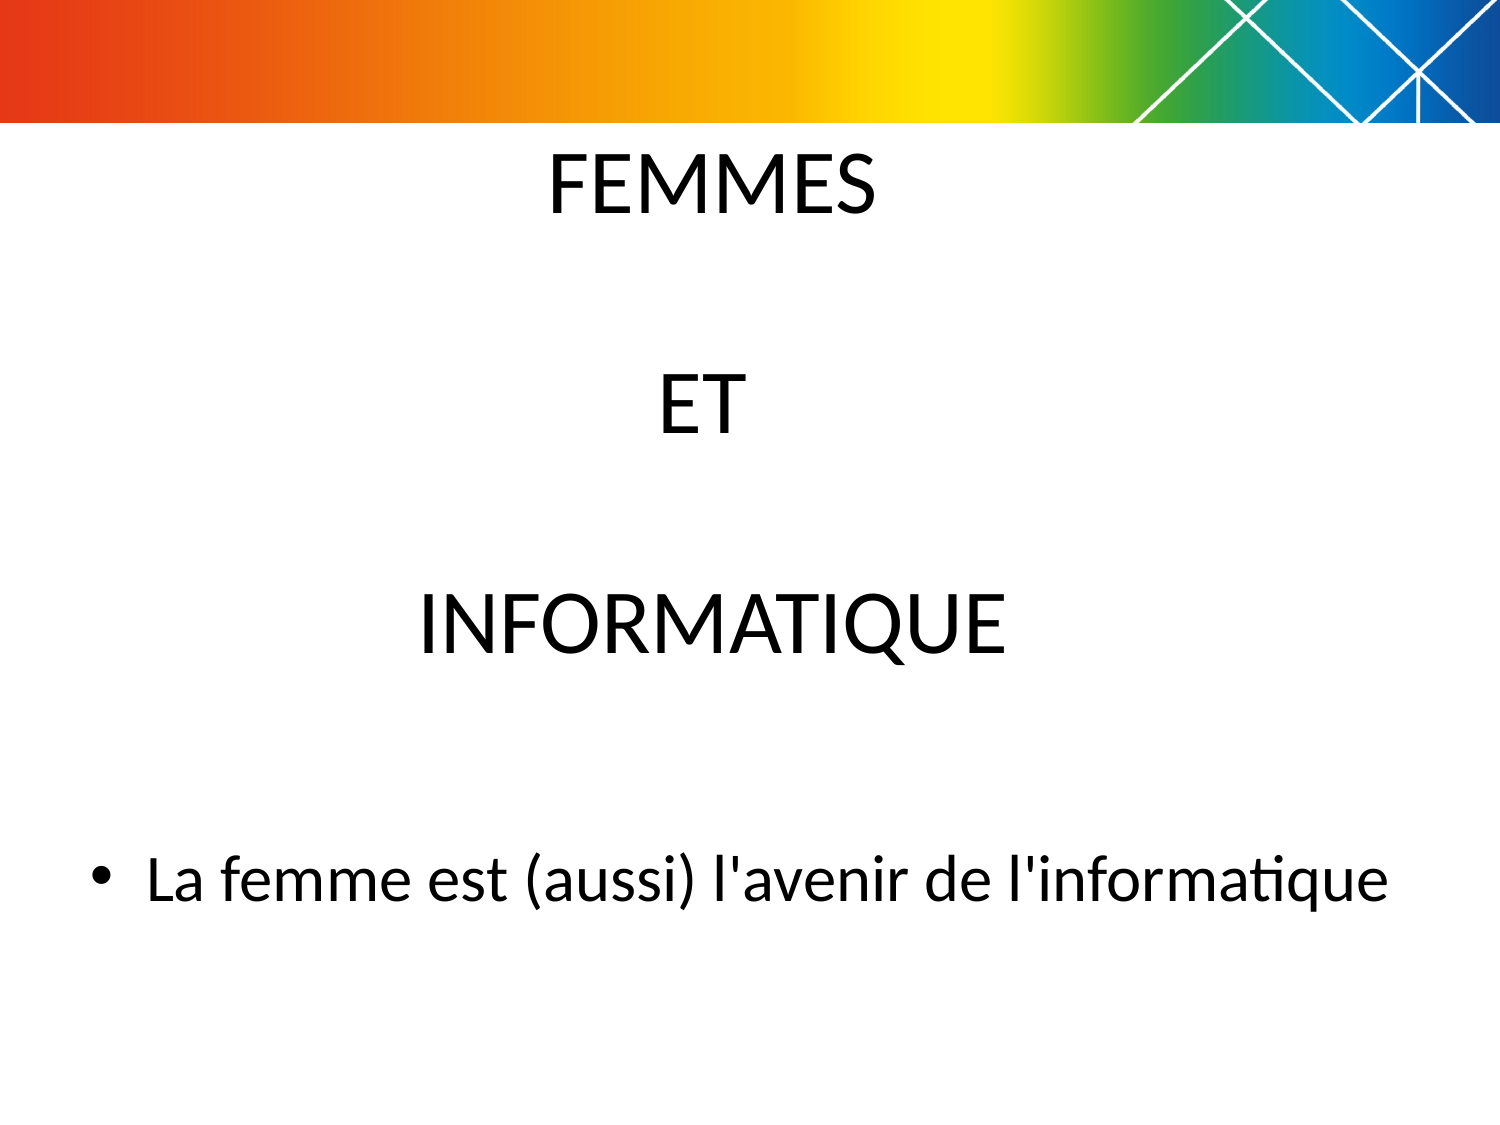

# FEMMES ET INFORMATIQUE
La femme est (aussi) l'avenir de l'informatique